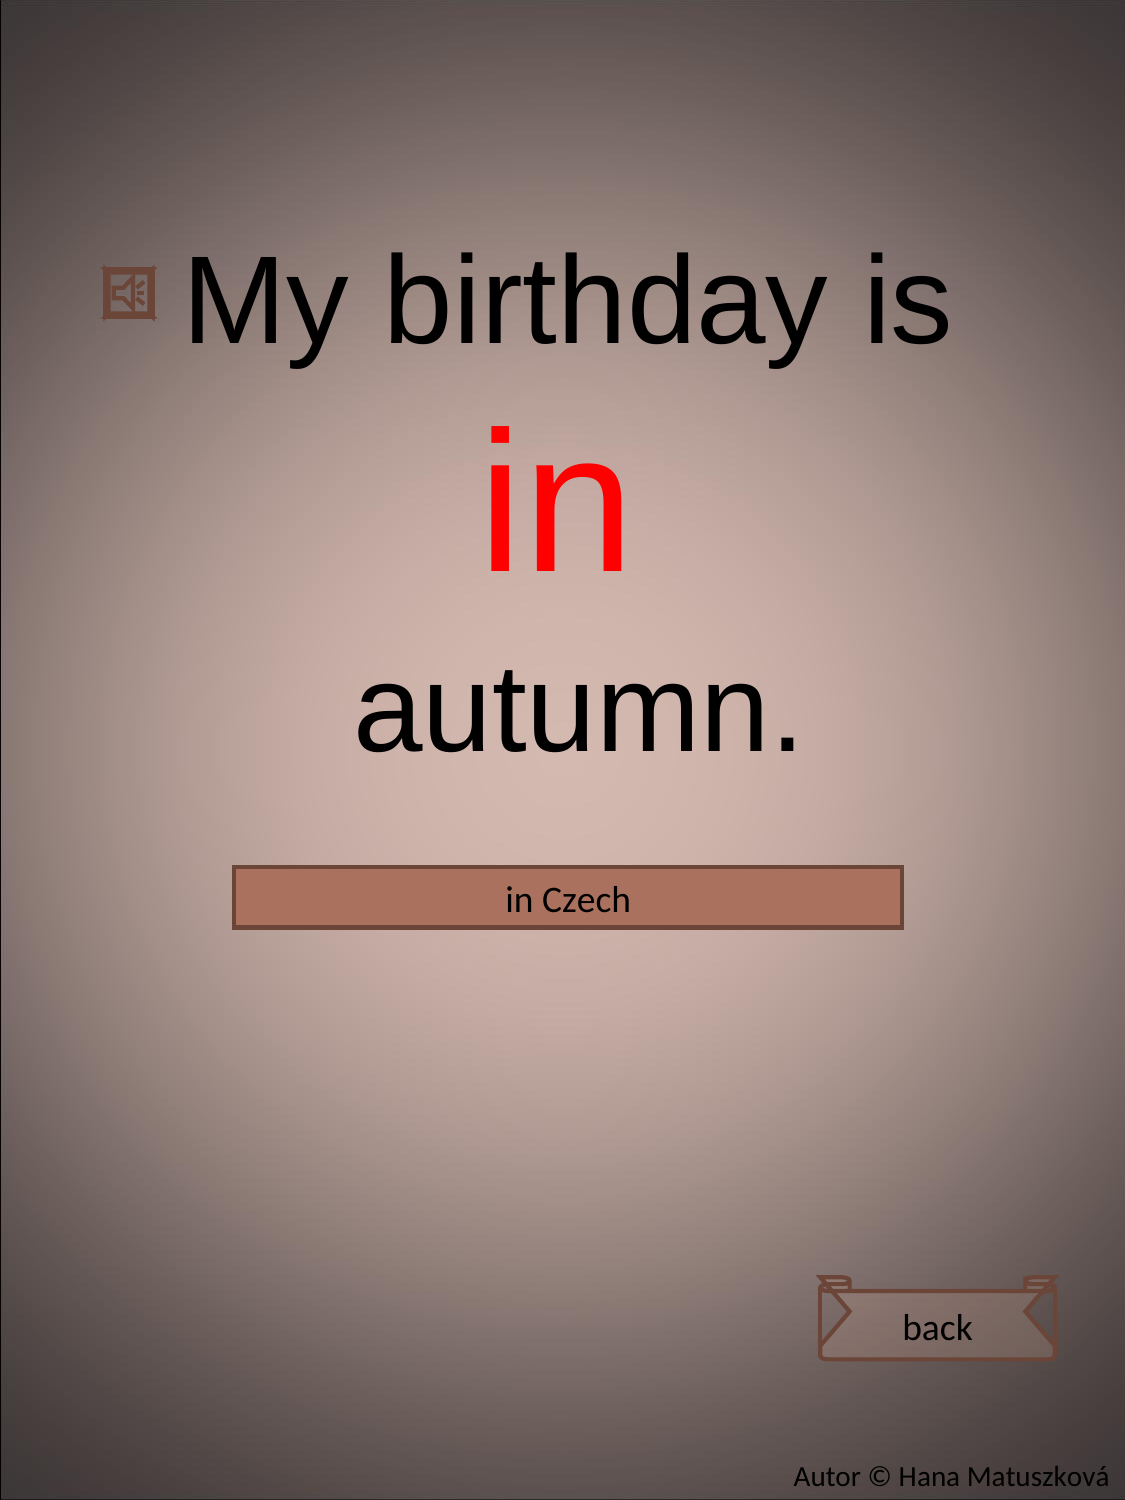

My birthday is
in
autumn.
Mám narozeniny na podzim.
in Czech
back
Autor © Hana Matuszková